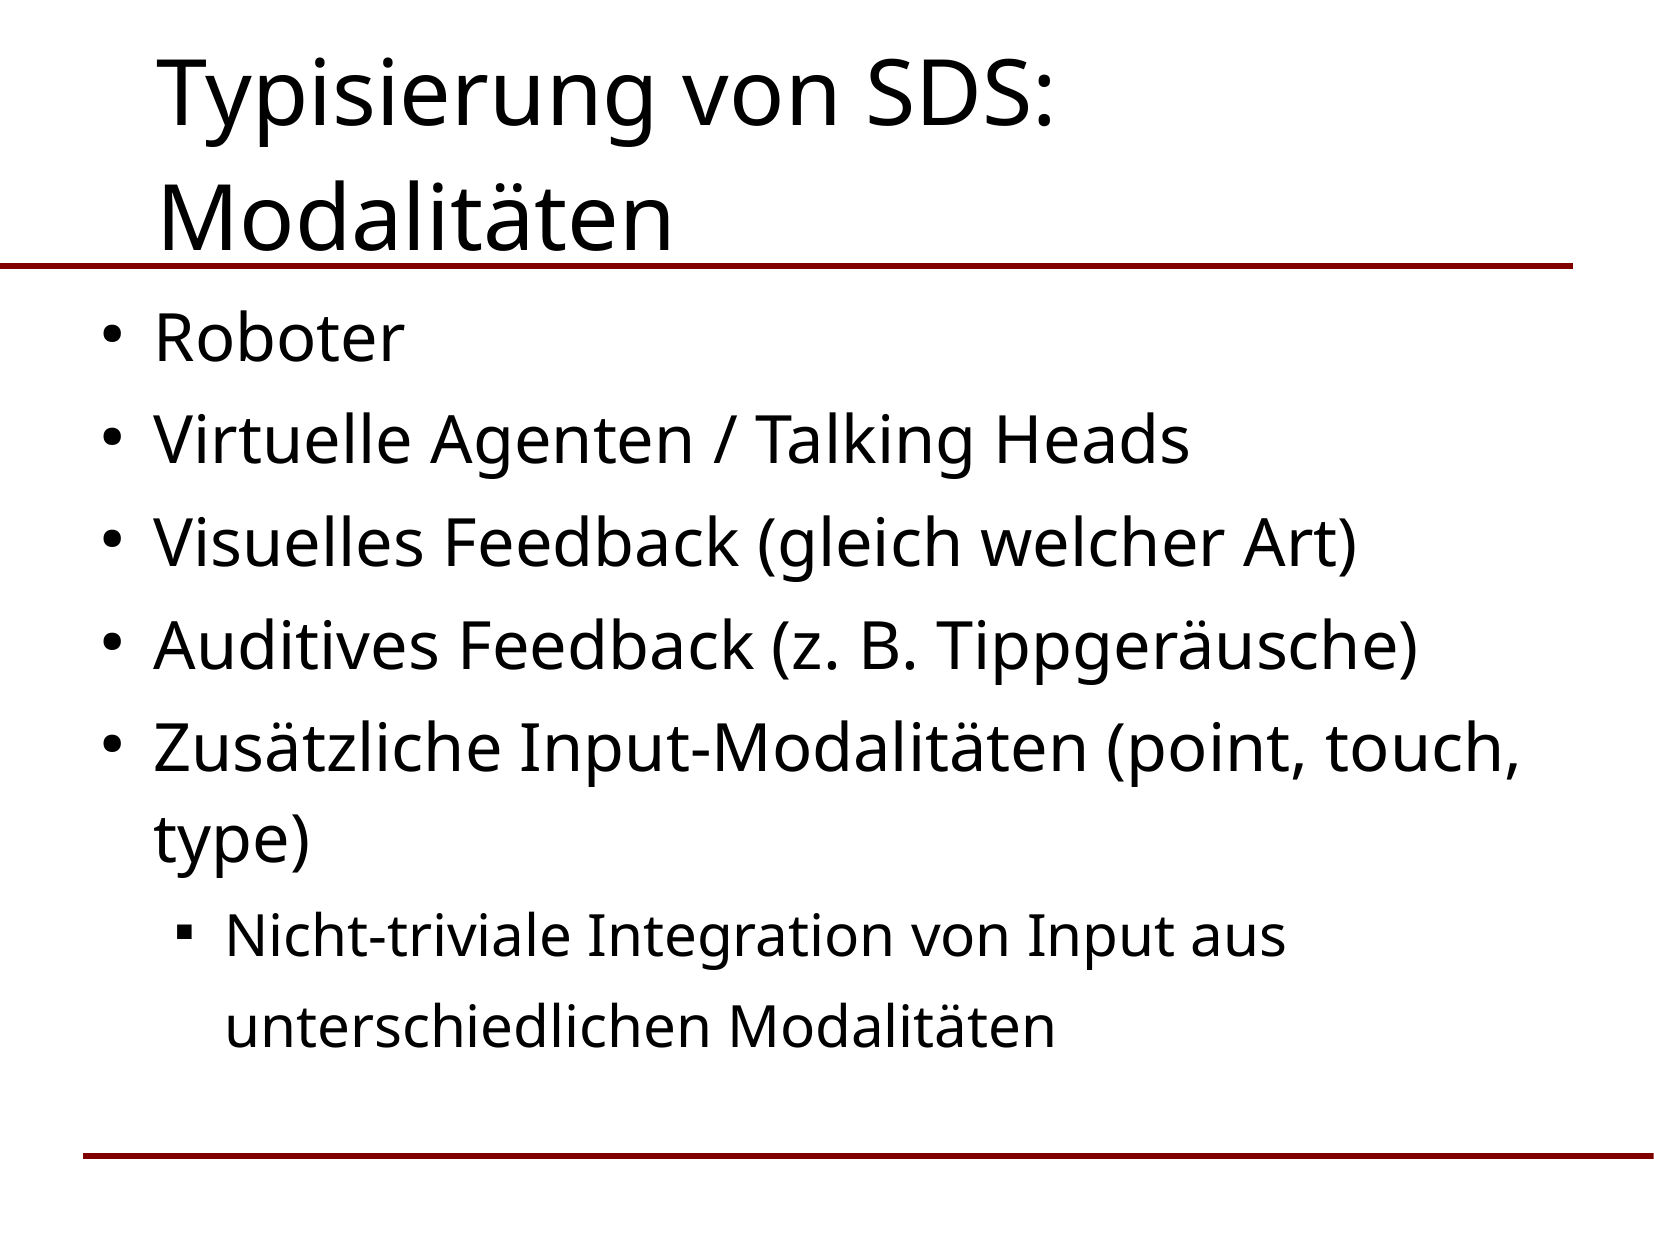

# Typisierung von SDS: Modalitäten
Roboter
Virtuelle Agenten / Talking Heads
Visuelles Feedback (gleich welcher Art)
Auditives Feedback (z. B. Tippgeräusche)
Zusätzliche Input-Modalitäten (point, touch, type)
Nicht-triviale Integration von Input aus
unterschiedlichen Modalitäten